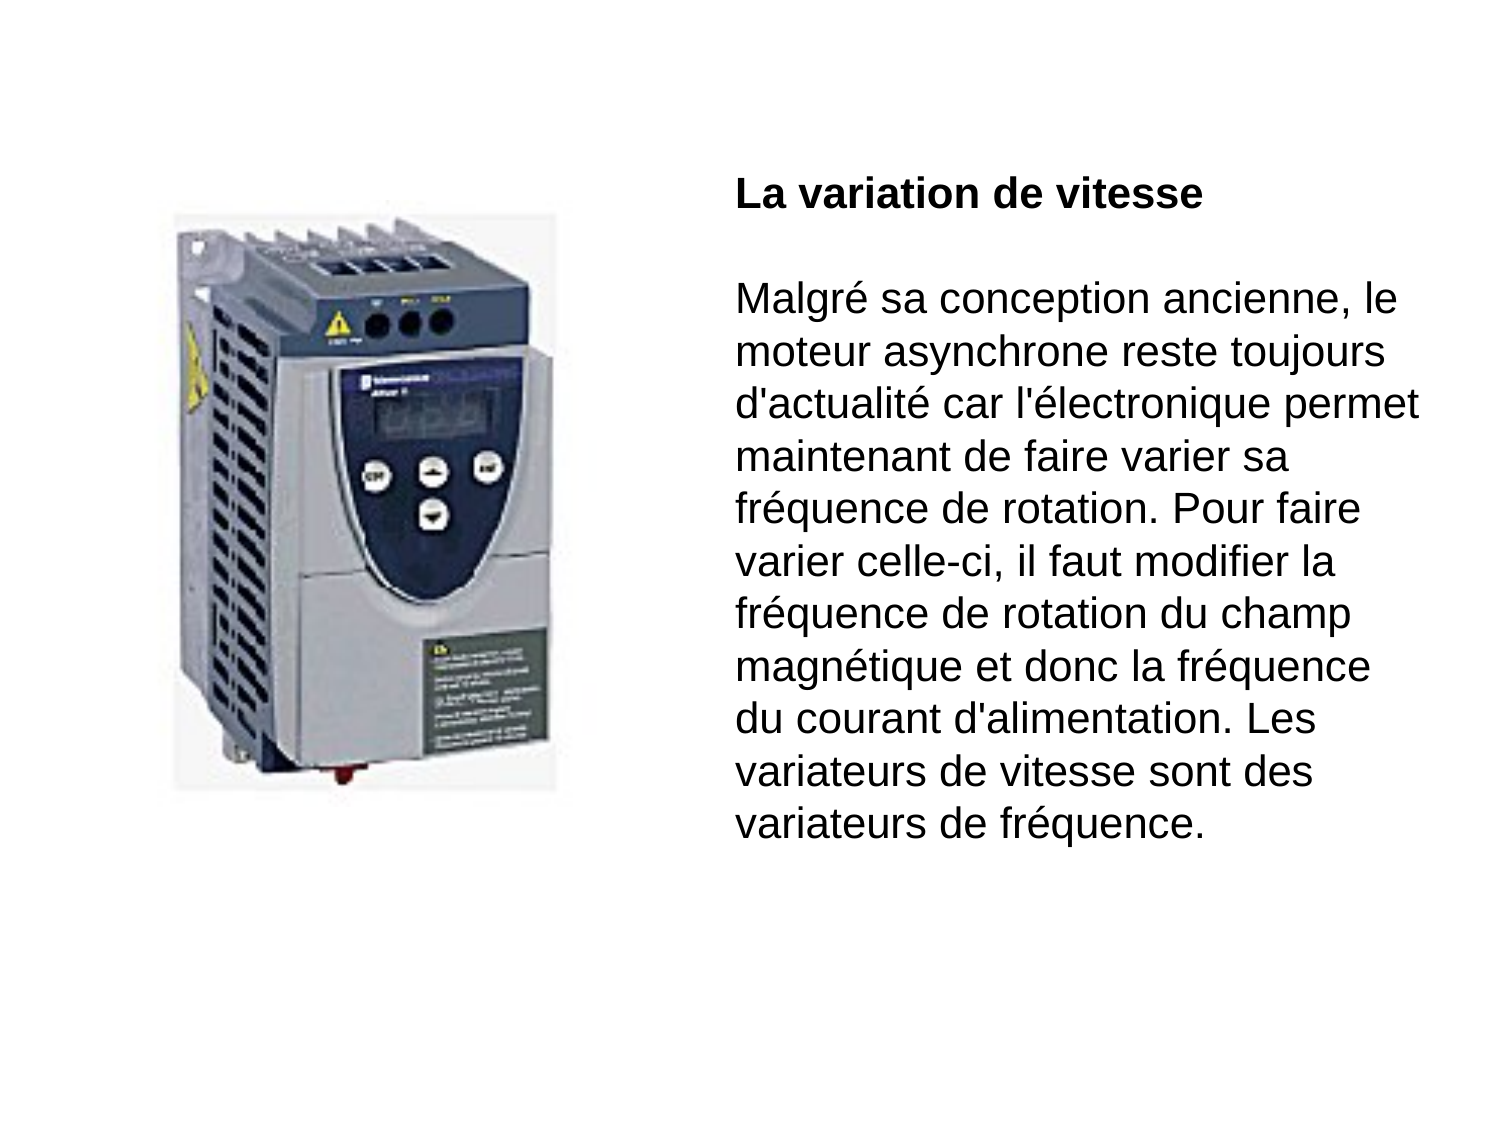

La variation de vitesse
Malgré sa conception ancienne, le moteur asynchrone reste toujours d'actualité car l'électronique permet maintenant de faire varier sa fréquence de rotation. Pour faire varier celle-ci, il faut modifier la fréquence de rotation du champ magnétique et donc la fréquence du courant d'alimentation. Les variateurs de vitesse sont des variateurs de fréquence.
| |
| --- |